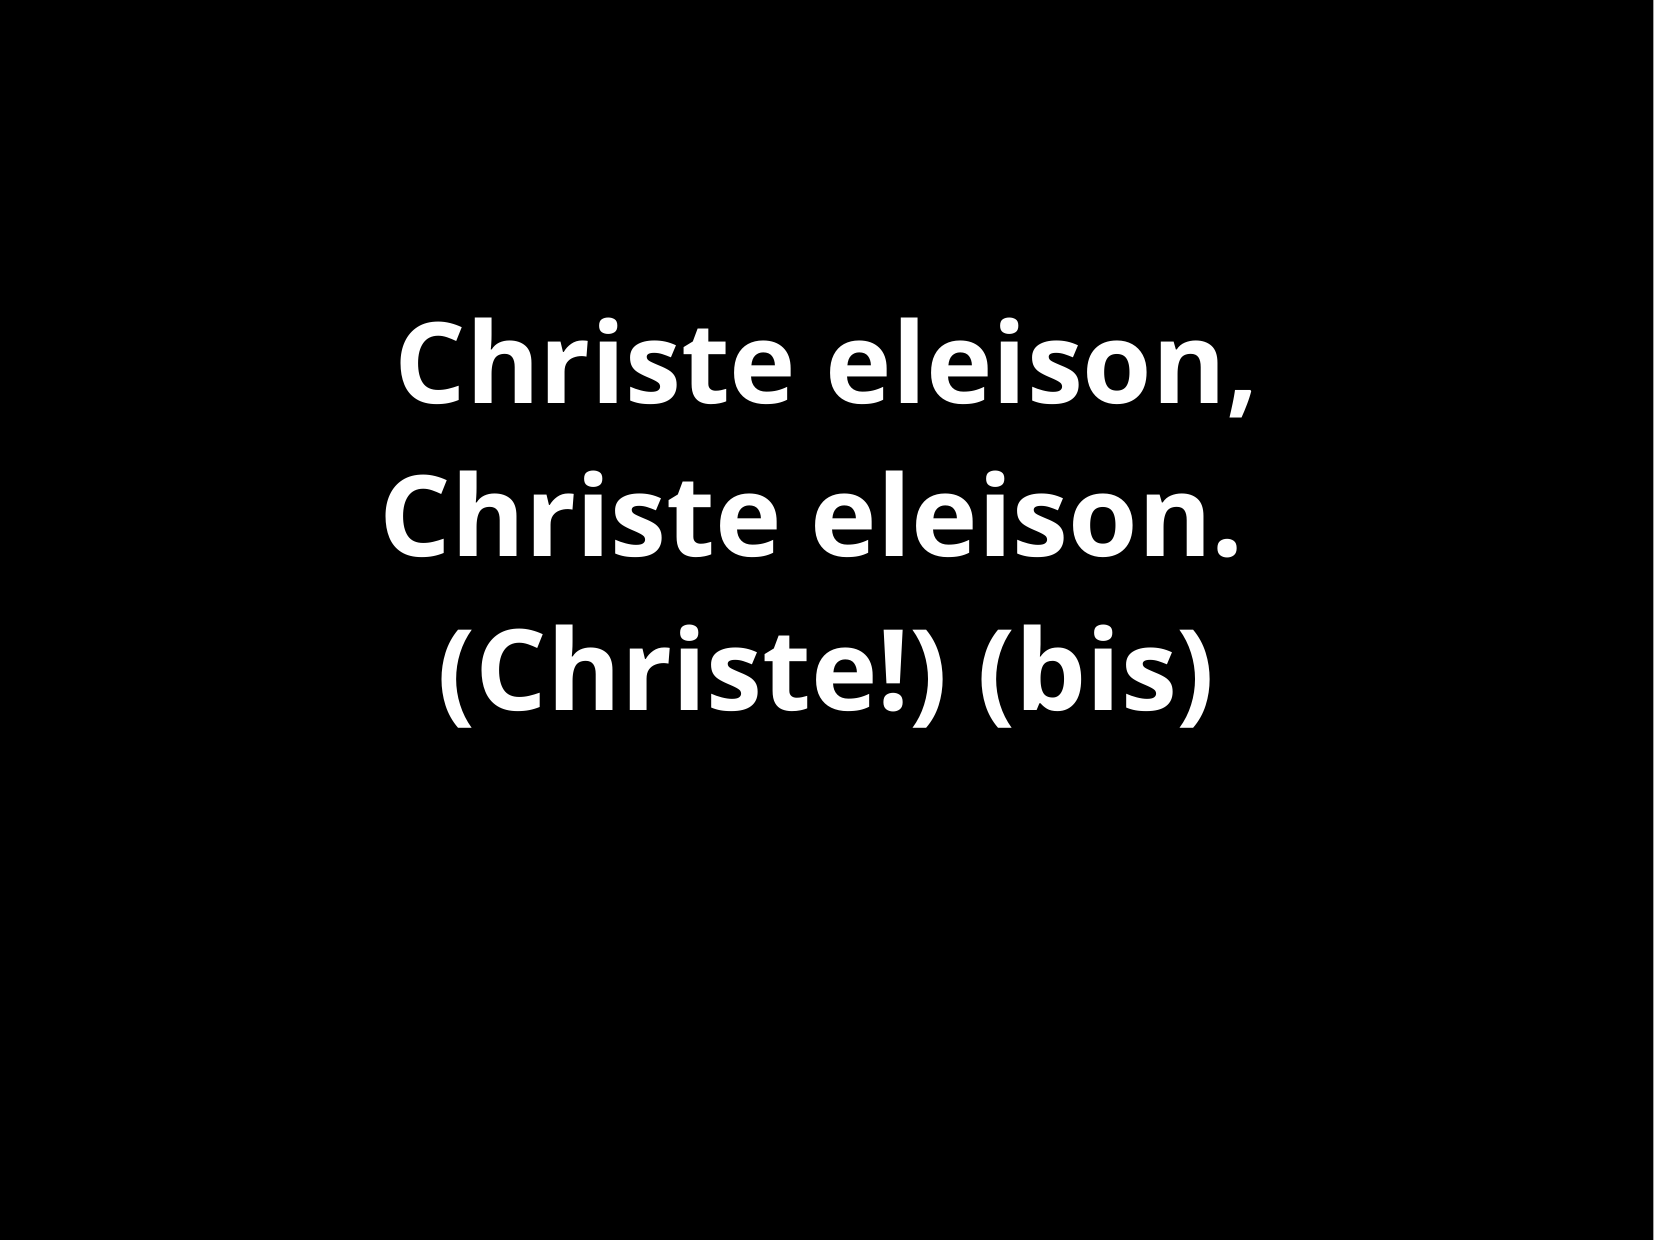

# Christe eleison,
Christe eleison.
(Christe!) (bis)